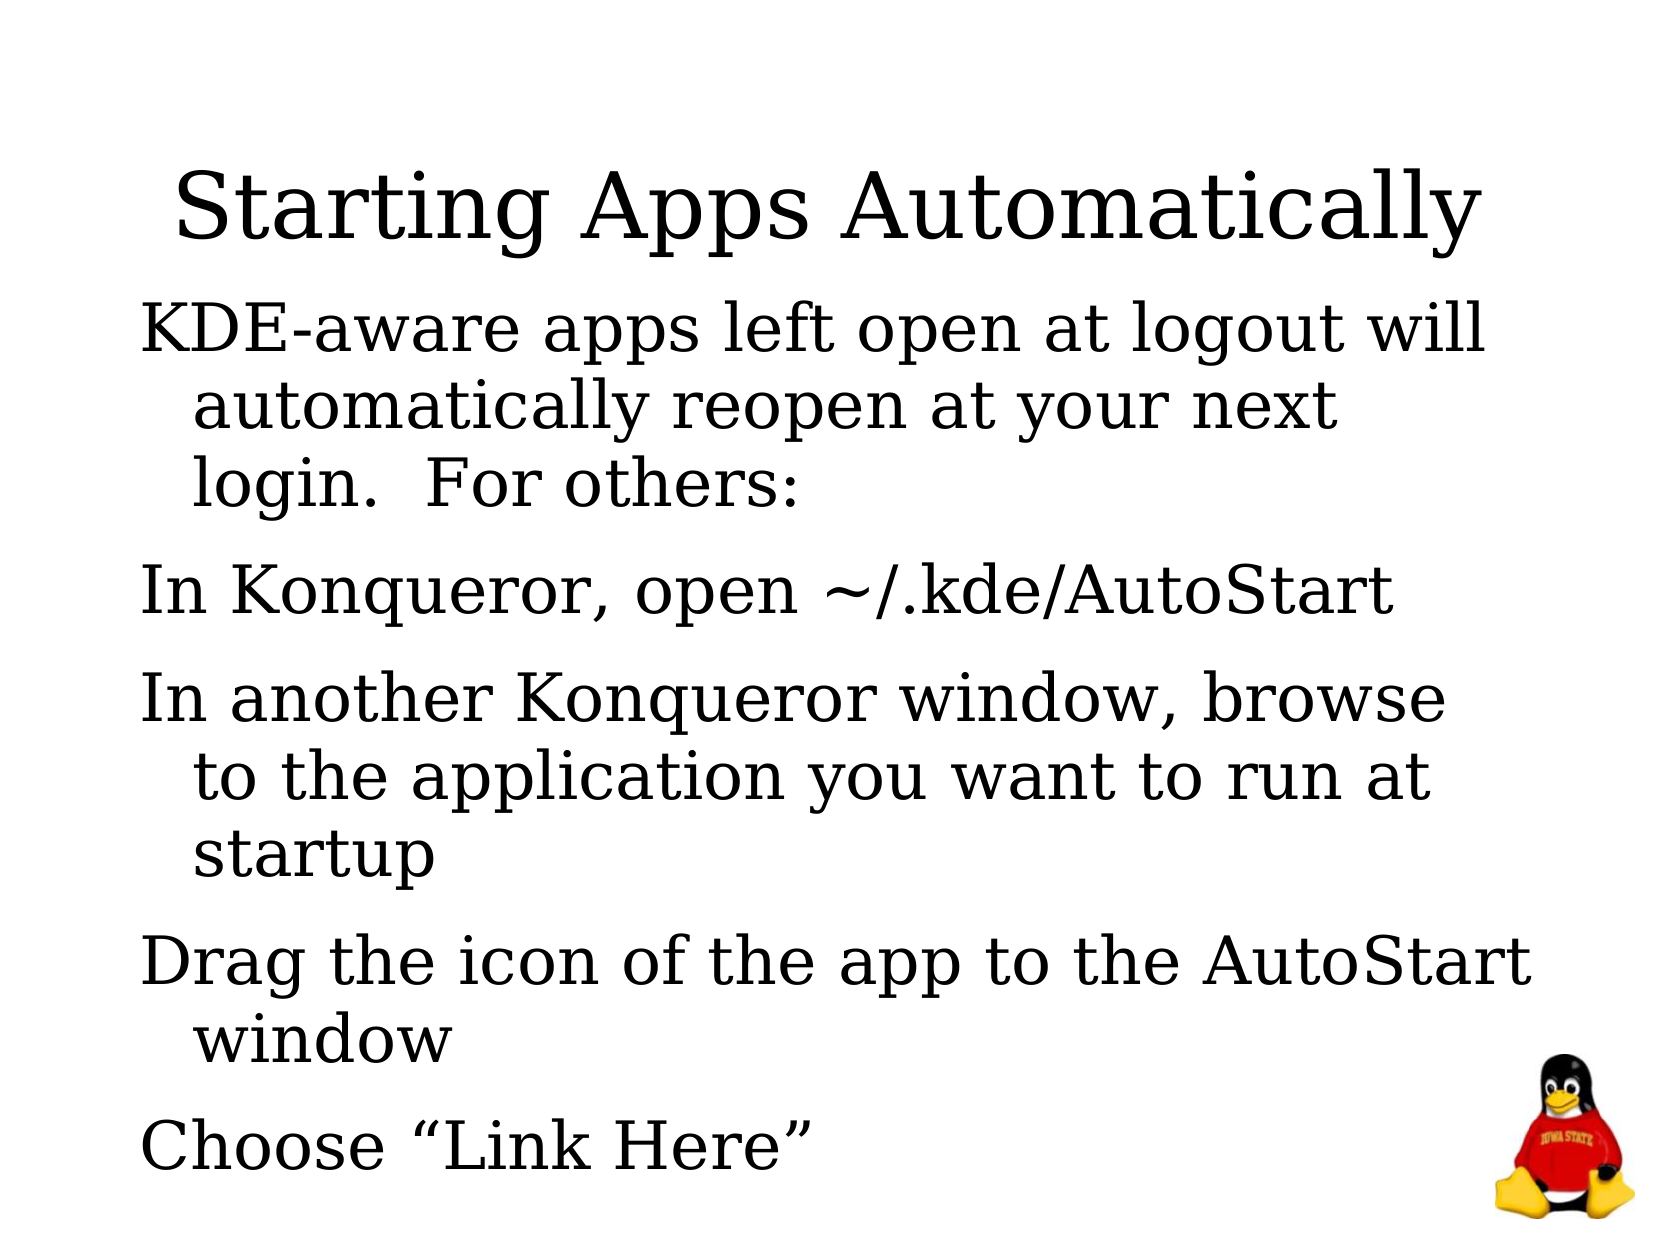

# Starting Apps Automatically
KDE-aware apps left open at logout will automatically reopen at your next login. For others:
In Konqueror, open ~/.kde/AutoStart
In another Konqueror window, browse to the application you want to run at startup
Drag the icon of the app to the AutoStart window
Choose “Link Here”